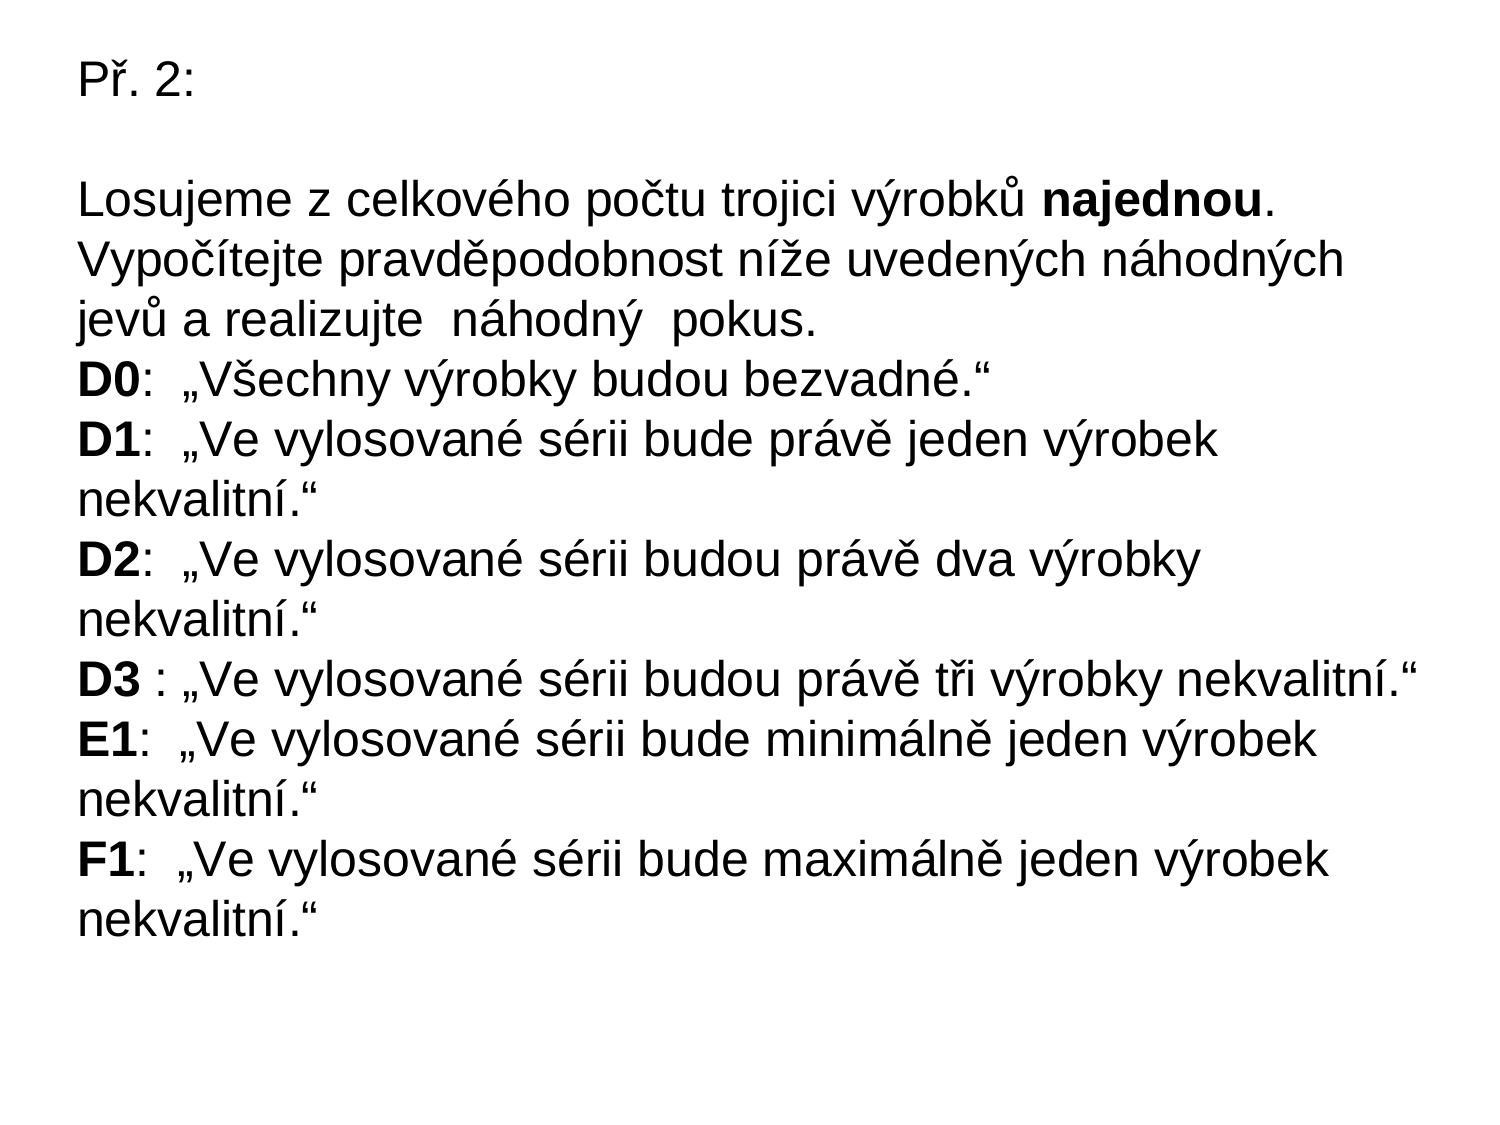

Př. 2:
Losujeme z celkového počtu trojici výrobků najednou.
Vypočítejte pravděpodobnost níže uvedených náhodných jevů a realizujte náhodný pokus.
D0: „Všechny výrobky budou bezvadné.“
D1: „Ve vylosované sérii bude právě jeden výrobek nekvalitní.“
D2: „Ve vylosované sérii budou právě dva výrobky nekvalitní.“
D3 : „Ve vylosované sérii budou právě tři výrobky nekvalitní.“
E1: „Ve vylosované sérii bude minimálně jeden výrobek nekvalitní.“
F1: „Ve vylosované sérii bude maximálně jeden výrobek nekvalitní.“